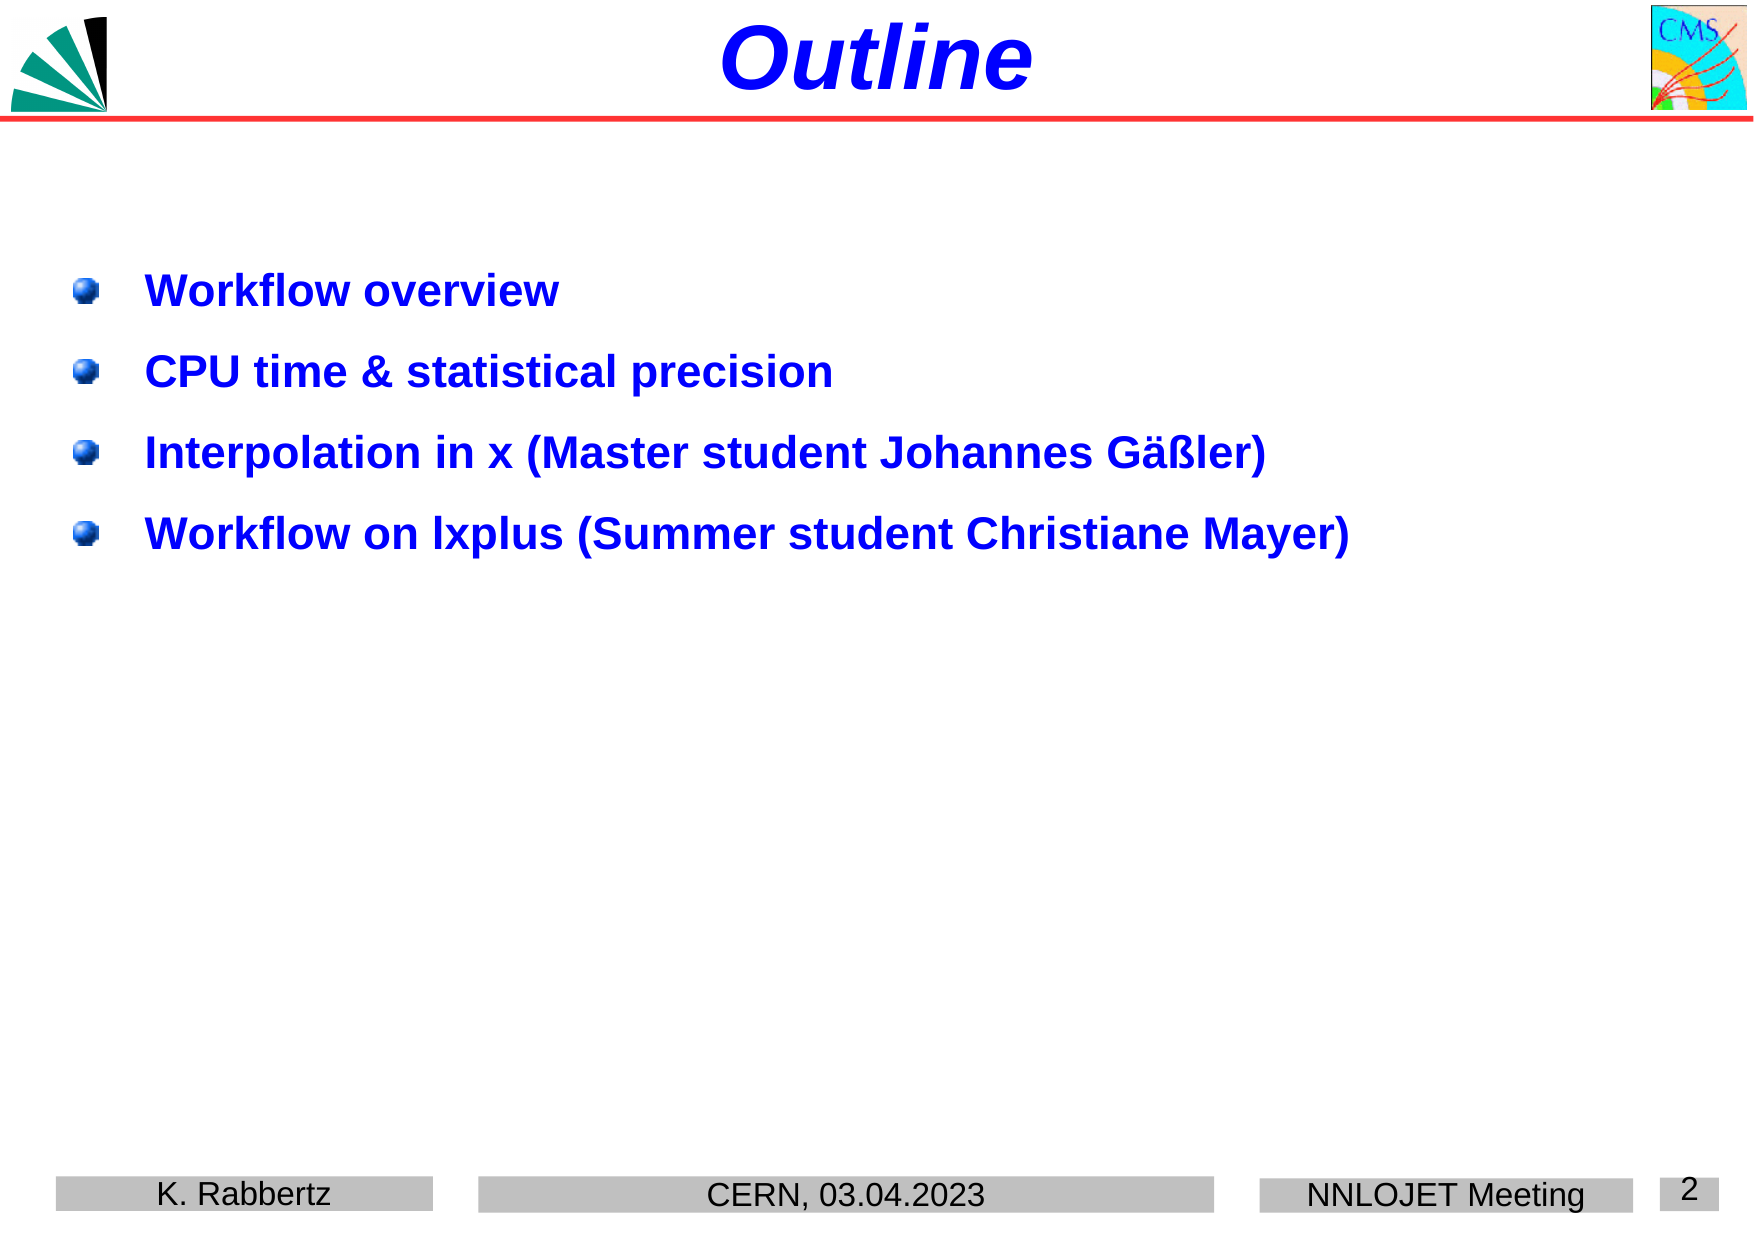

# Outline
Workflow overview
CPU time & statistical precision
Interpolation in x (Master student Johannes Gäßler)
Workflow on lxplus (Summer student Christiane Mayer)